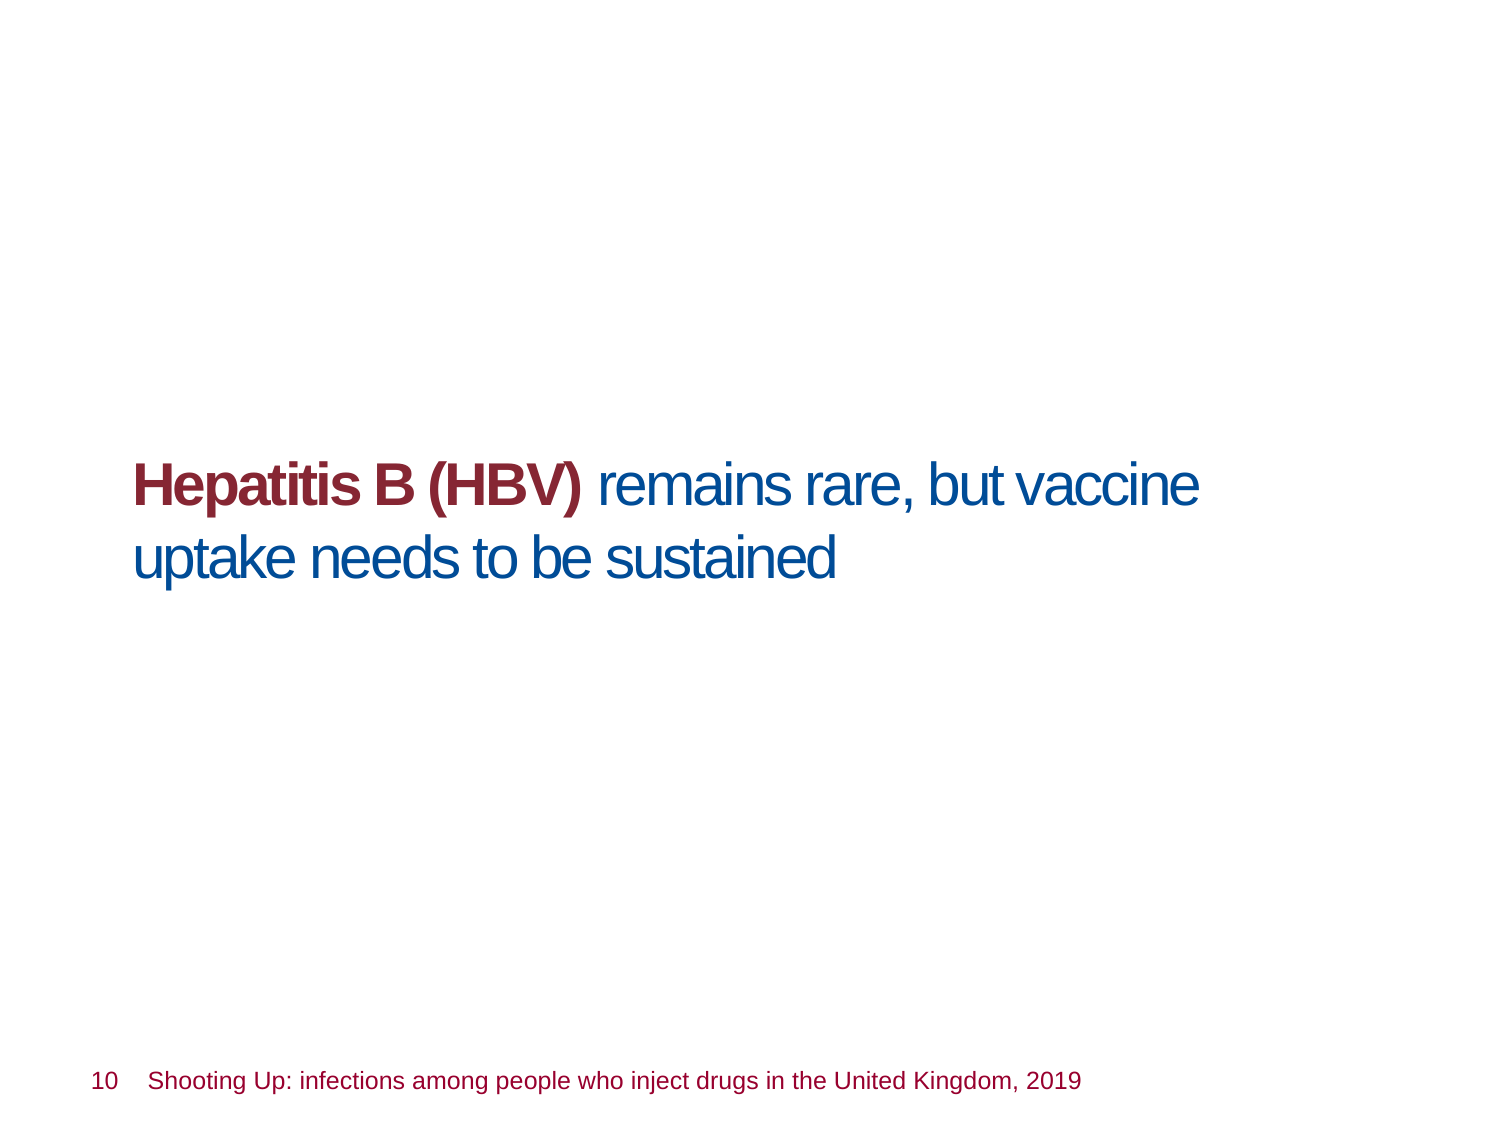

# Hepatitis B (HBV) remains rare, but vaccine uptake needs to be sustained
Shooting Up: infections among people who inject drugs in the United Kingdom, 2019